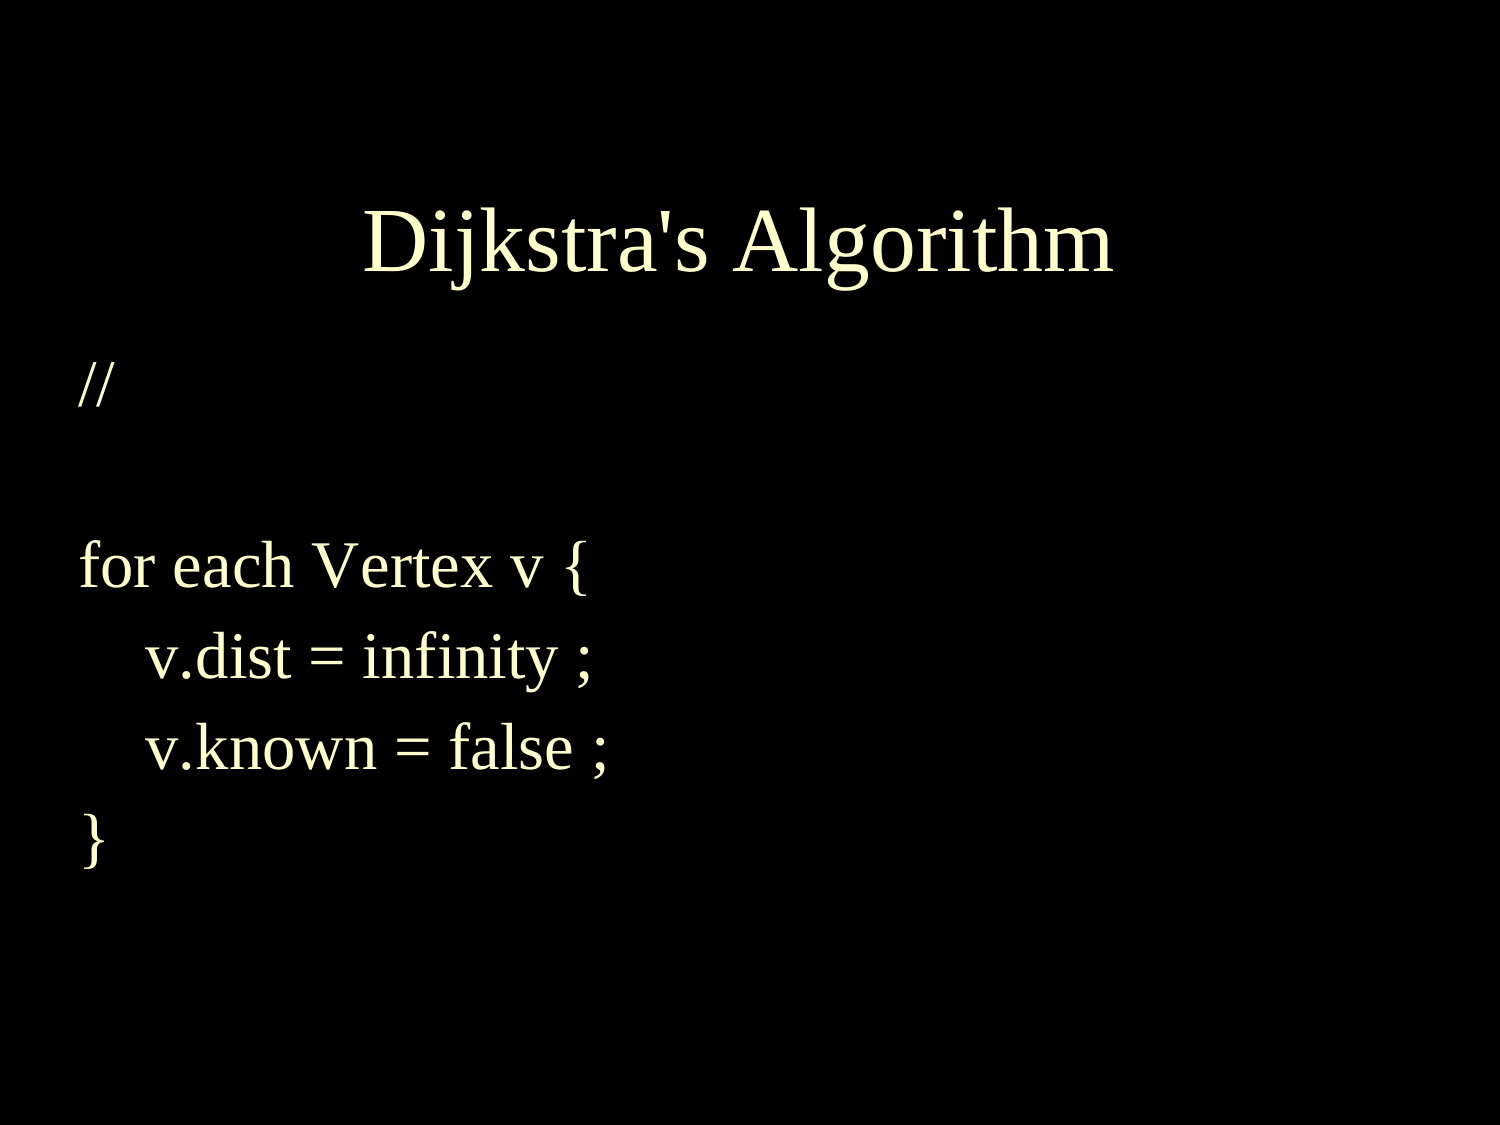

# Dijkstra's Algorithm
//
for each Vertex v {
 v.dist = infinity ;
 v.known = false ;
}